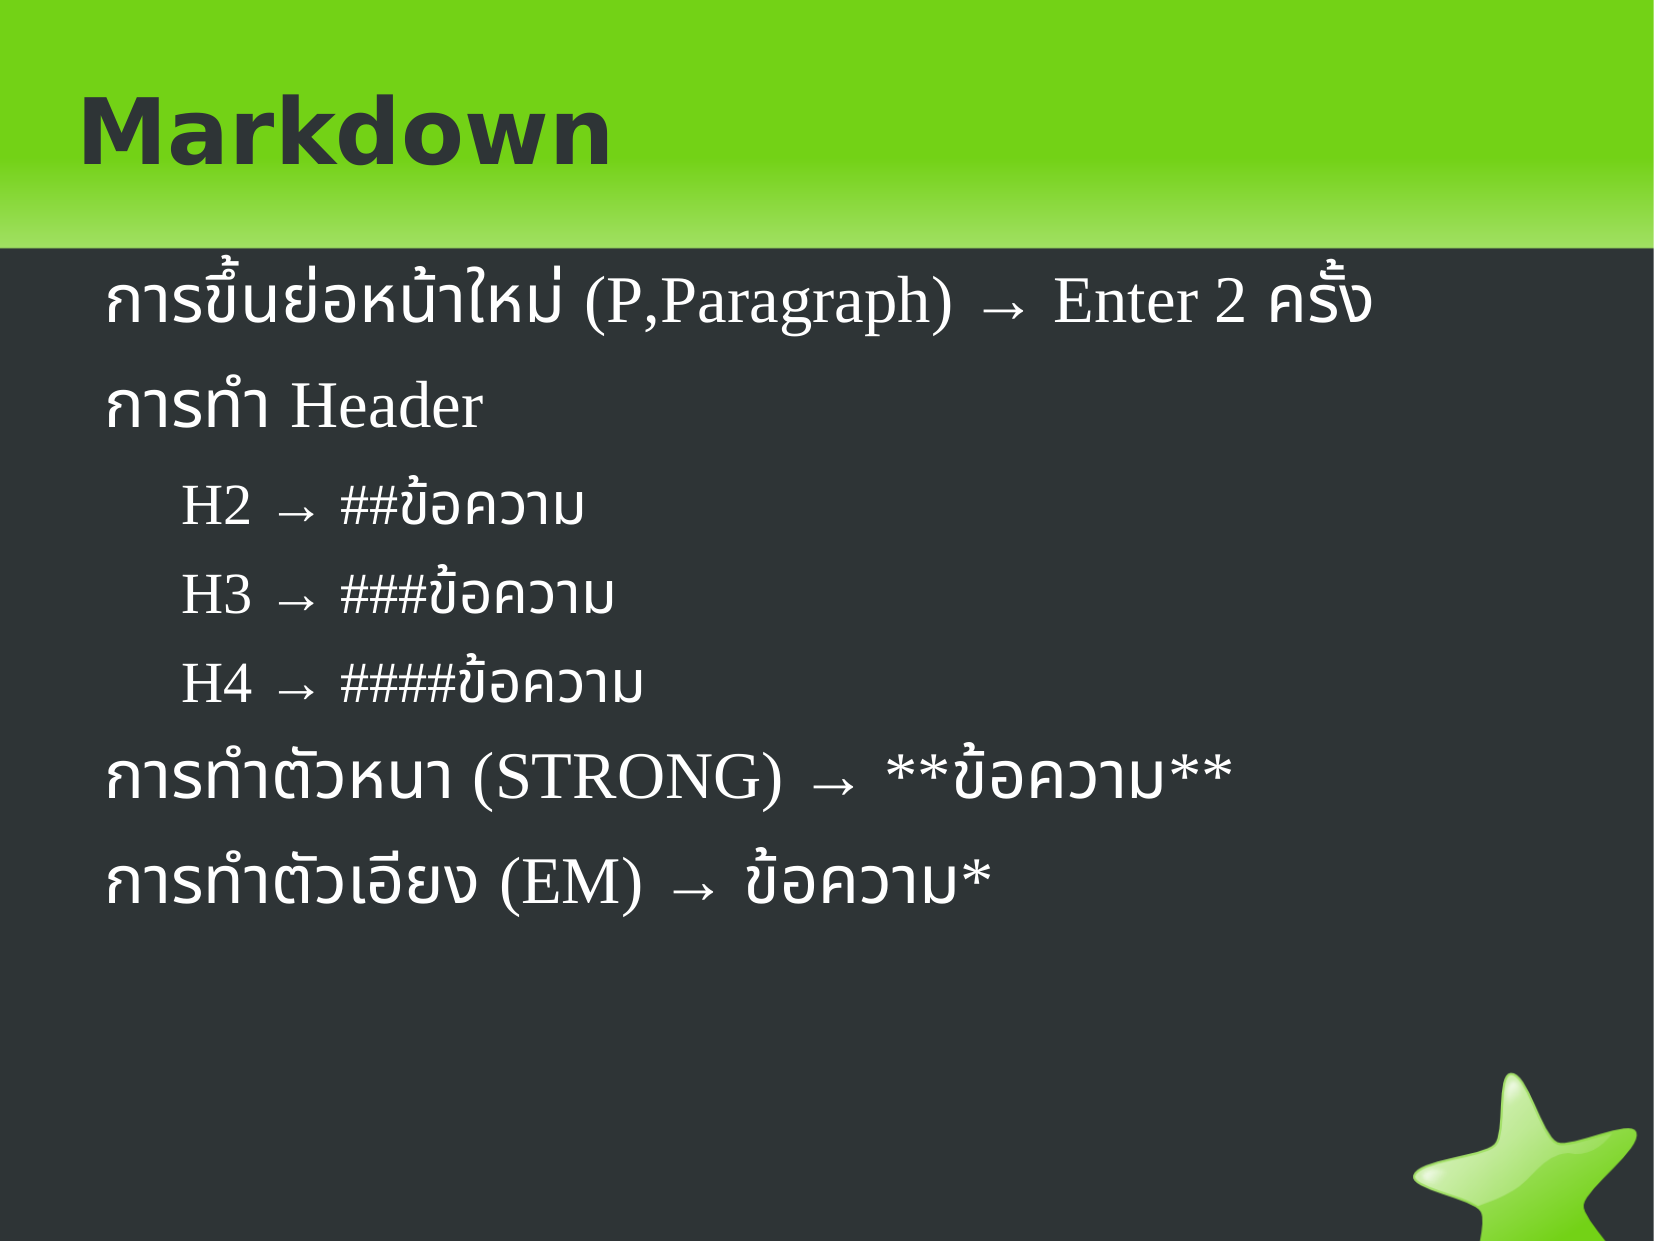

# Markdown
การขึ้นย่อหน้าใหม่ (P,Paragraph) → Enter 2 ครั้ง
การทำ Header
H2 → ##ข้อความ
H3 → ###ข้อความ
H4 → ####ข้อความ
การทำตัวหนา (STRONG) → **ข้อความ**
การทำตัวเอียง (EM) → ข้อความ*